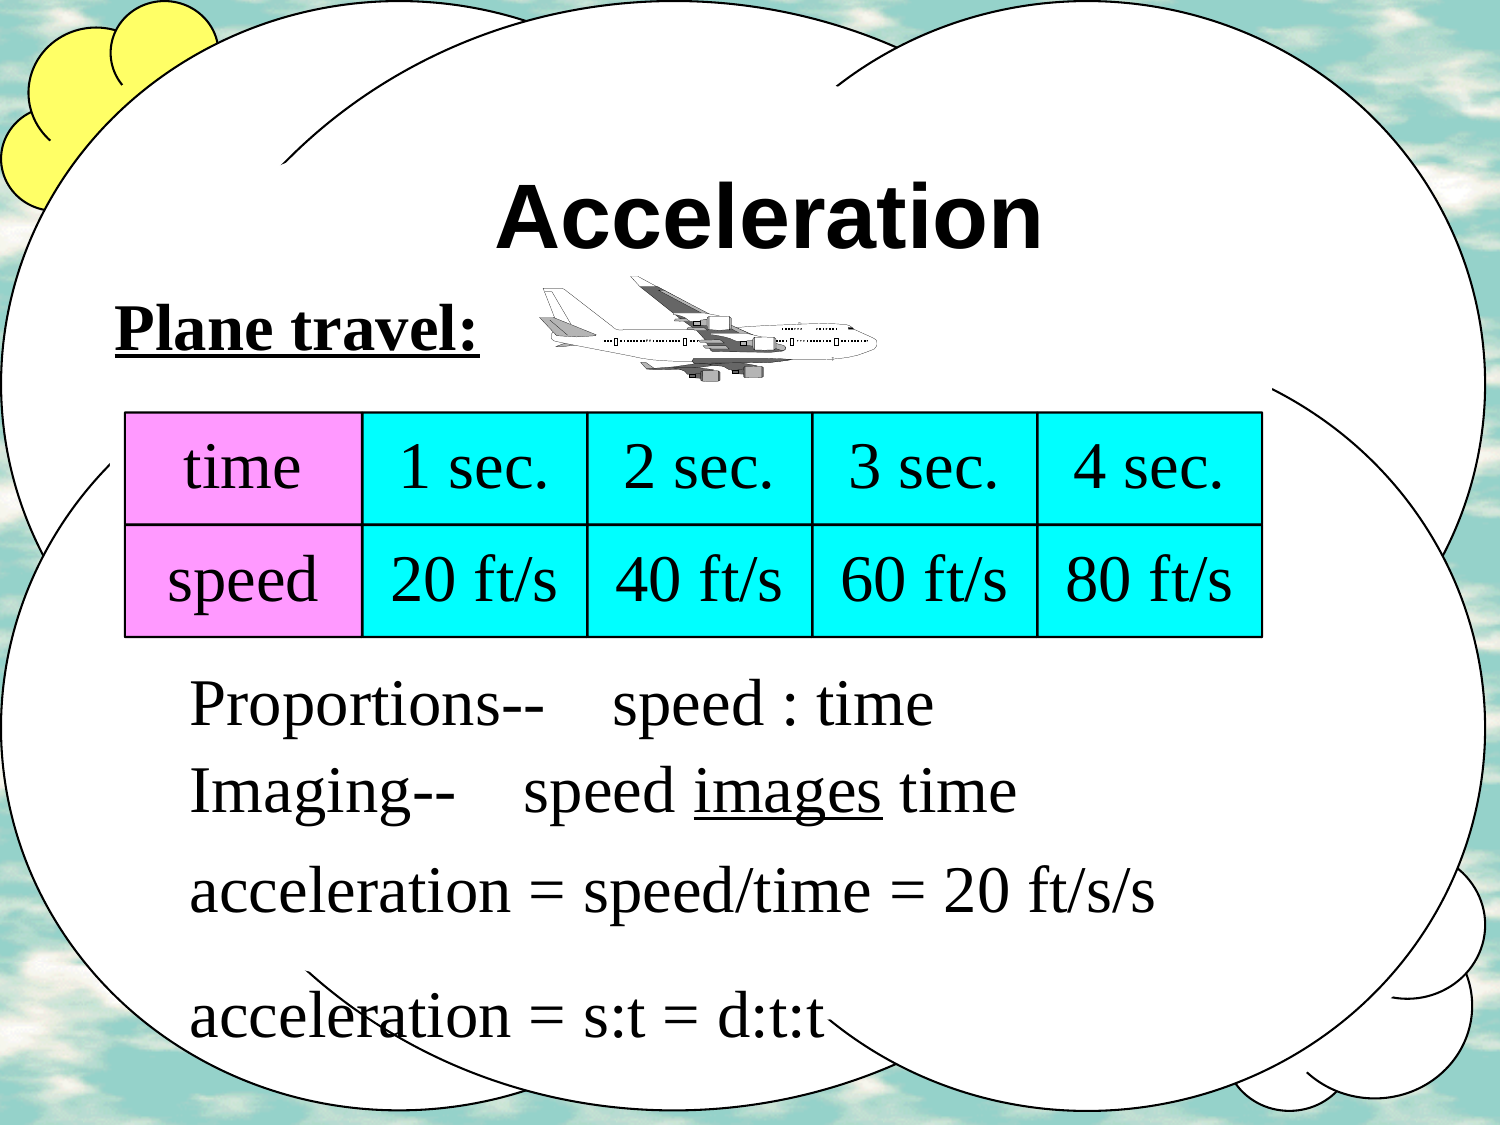

# Acceleration
Plane travel:
time
1 sec.
2 sec.
3 sec.
4 sec.
speed
20 ft/s
40 ft/s
60 ft/s
80 ft/s
Proportions-- speed : time
Imaging-- speed images time
acceleration = speed/time = 20 ft/s/s
acceleration = s:t = d:t:t